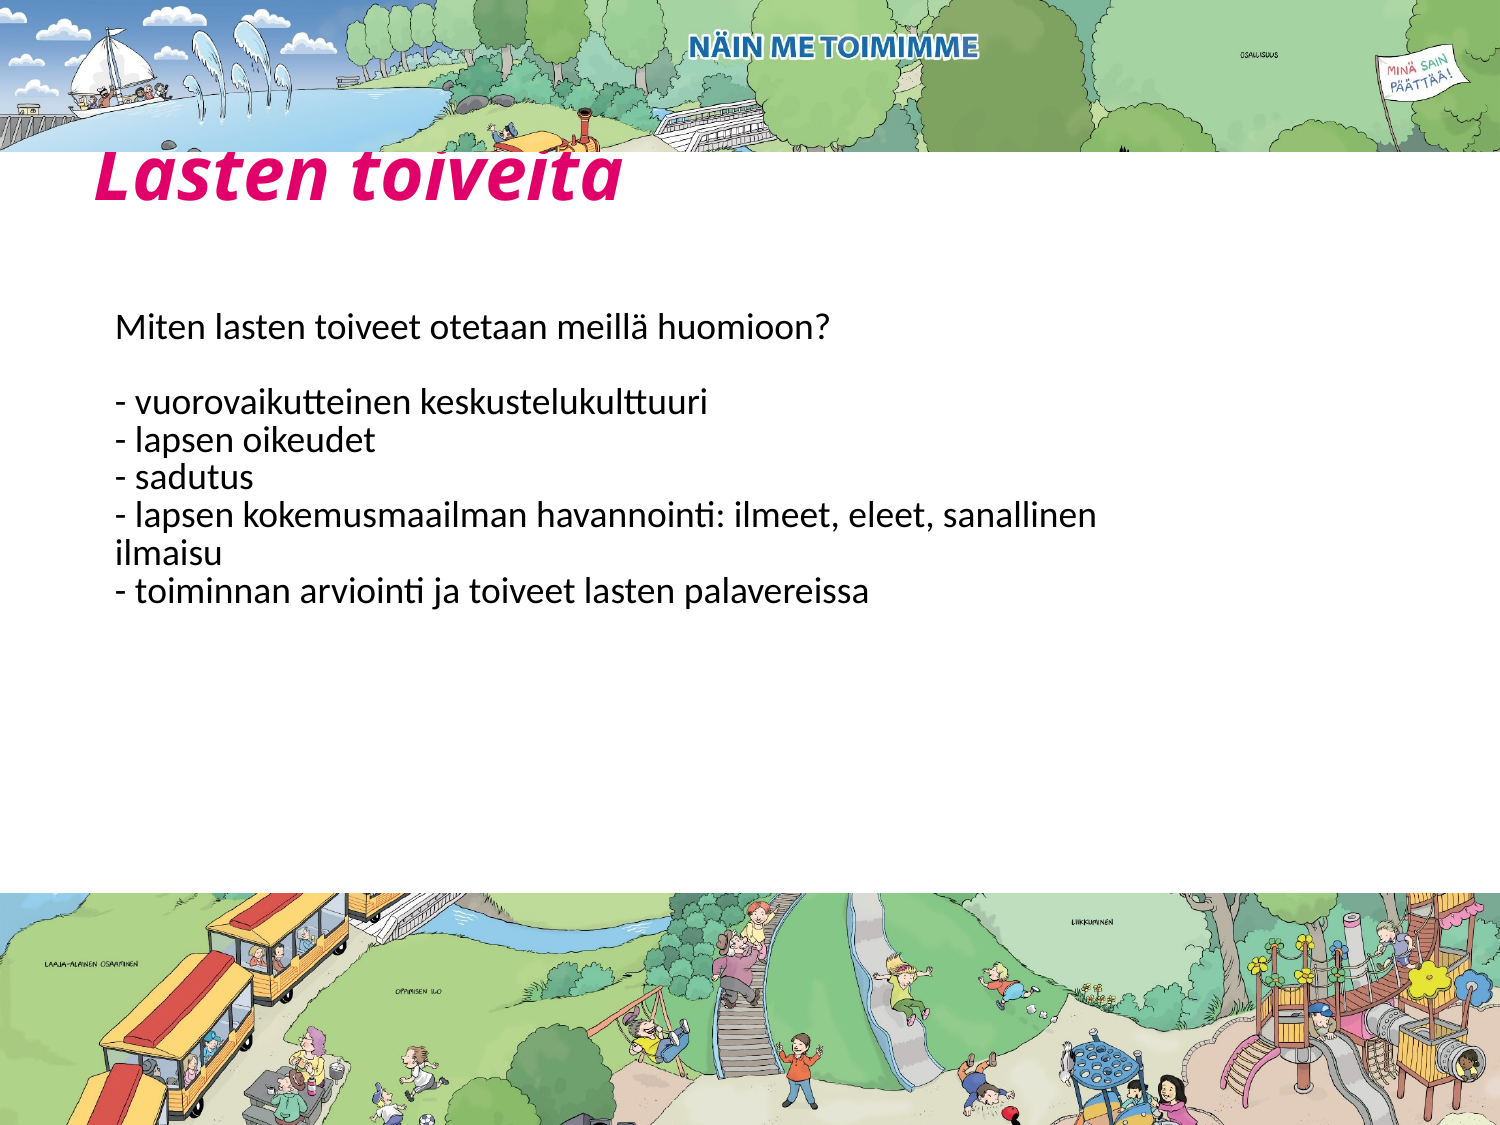

# Lasten toiveita
Miten lasten toiveet otetaan meillä huomioon?
- vuorovaikutteinen keskustelukulttuuri
- lapsen oikeudet
- sadutus
- lapsen kokemusmaailman havannointi: ilmeet, eleet, sanallinen ilmaisu
- toiminnan arviointi ja toiveet lasten palavereissa